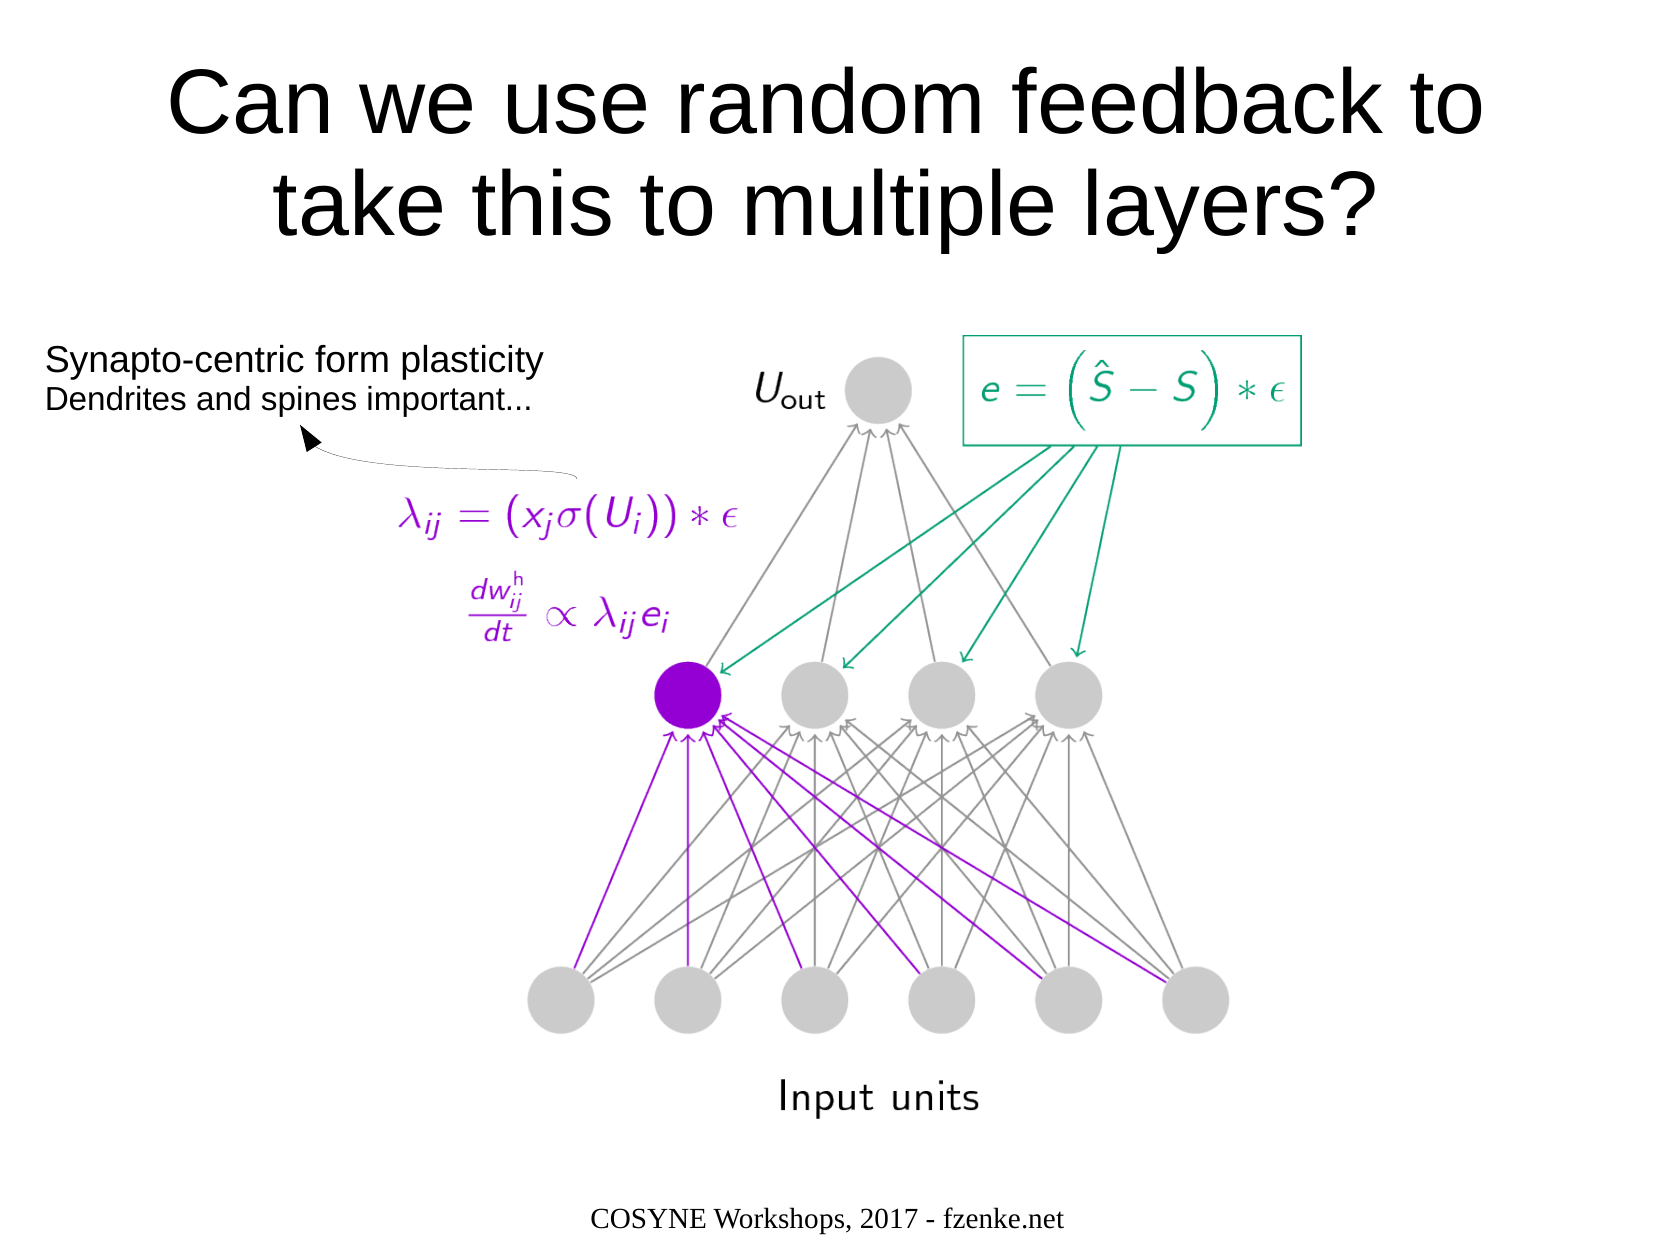

# Can we use random feedback to take this to multiple layers?
Synapto-centric form plasticity
Dendrites and spines important...
COSYNE Workshops, 2017 - fzenke.net